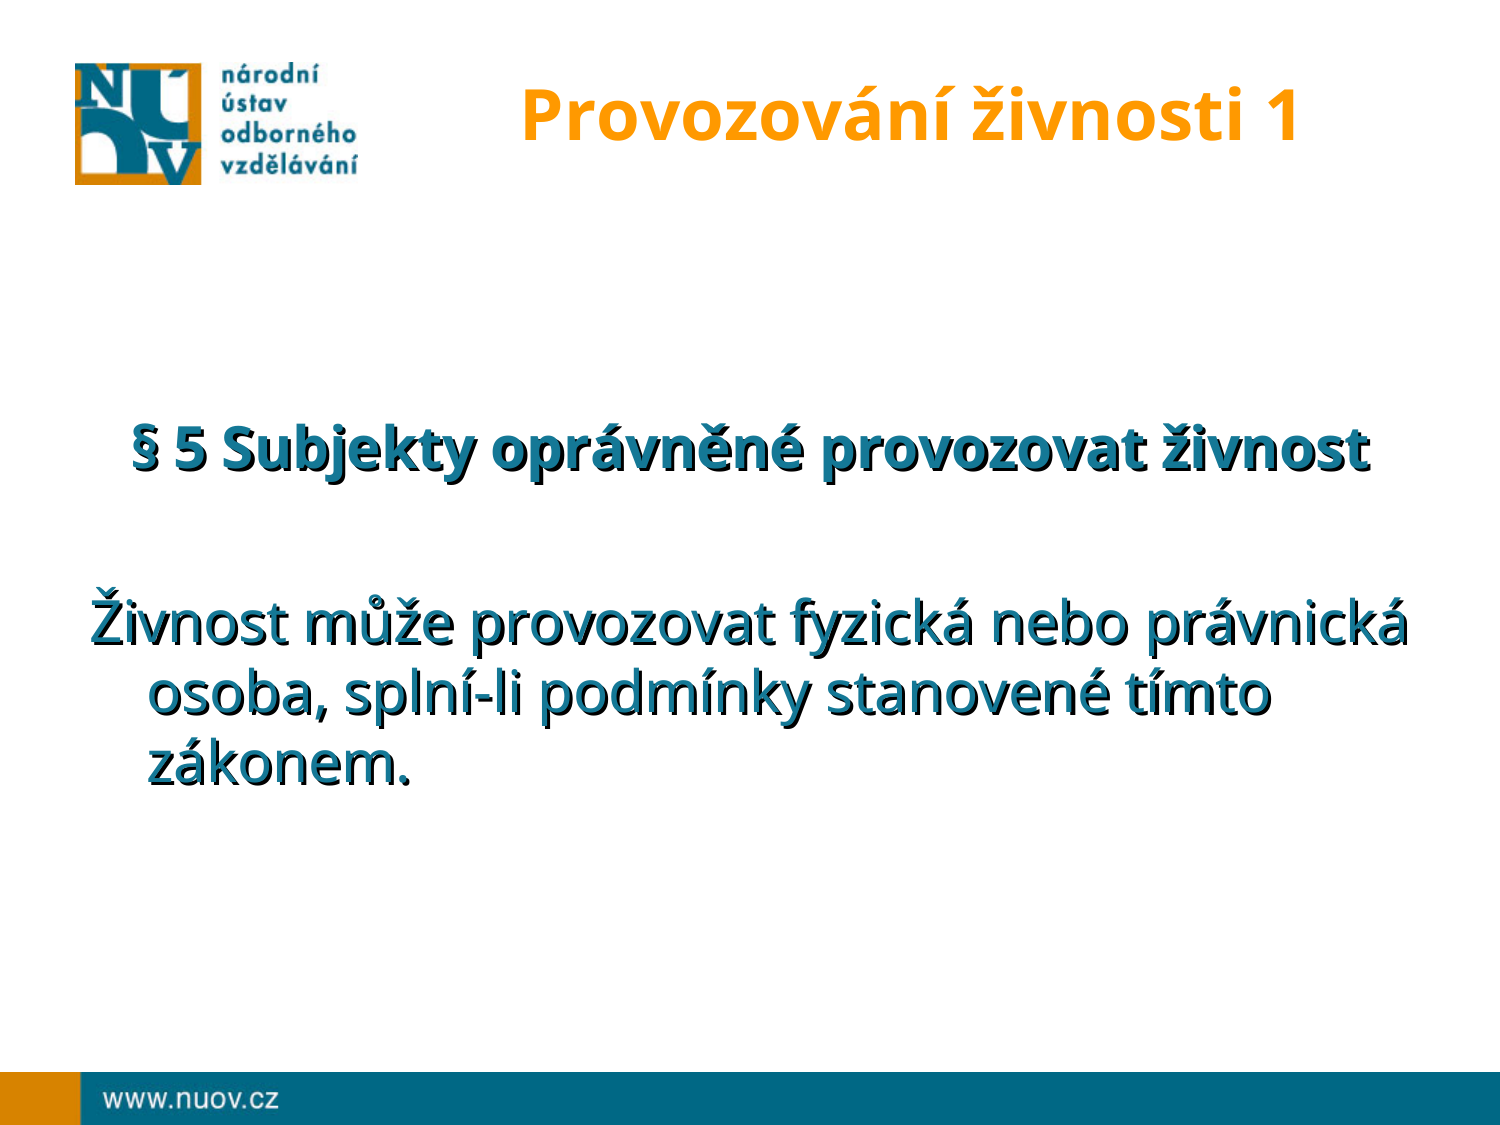

# Provozování živnosti 1
§ 5 Subjekty oprávněné provozovat živnost
Živnost může provozovat fyzická nebo právnická osoba, splní-li podmínky stanovené tímto zákonem.